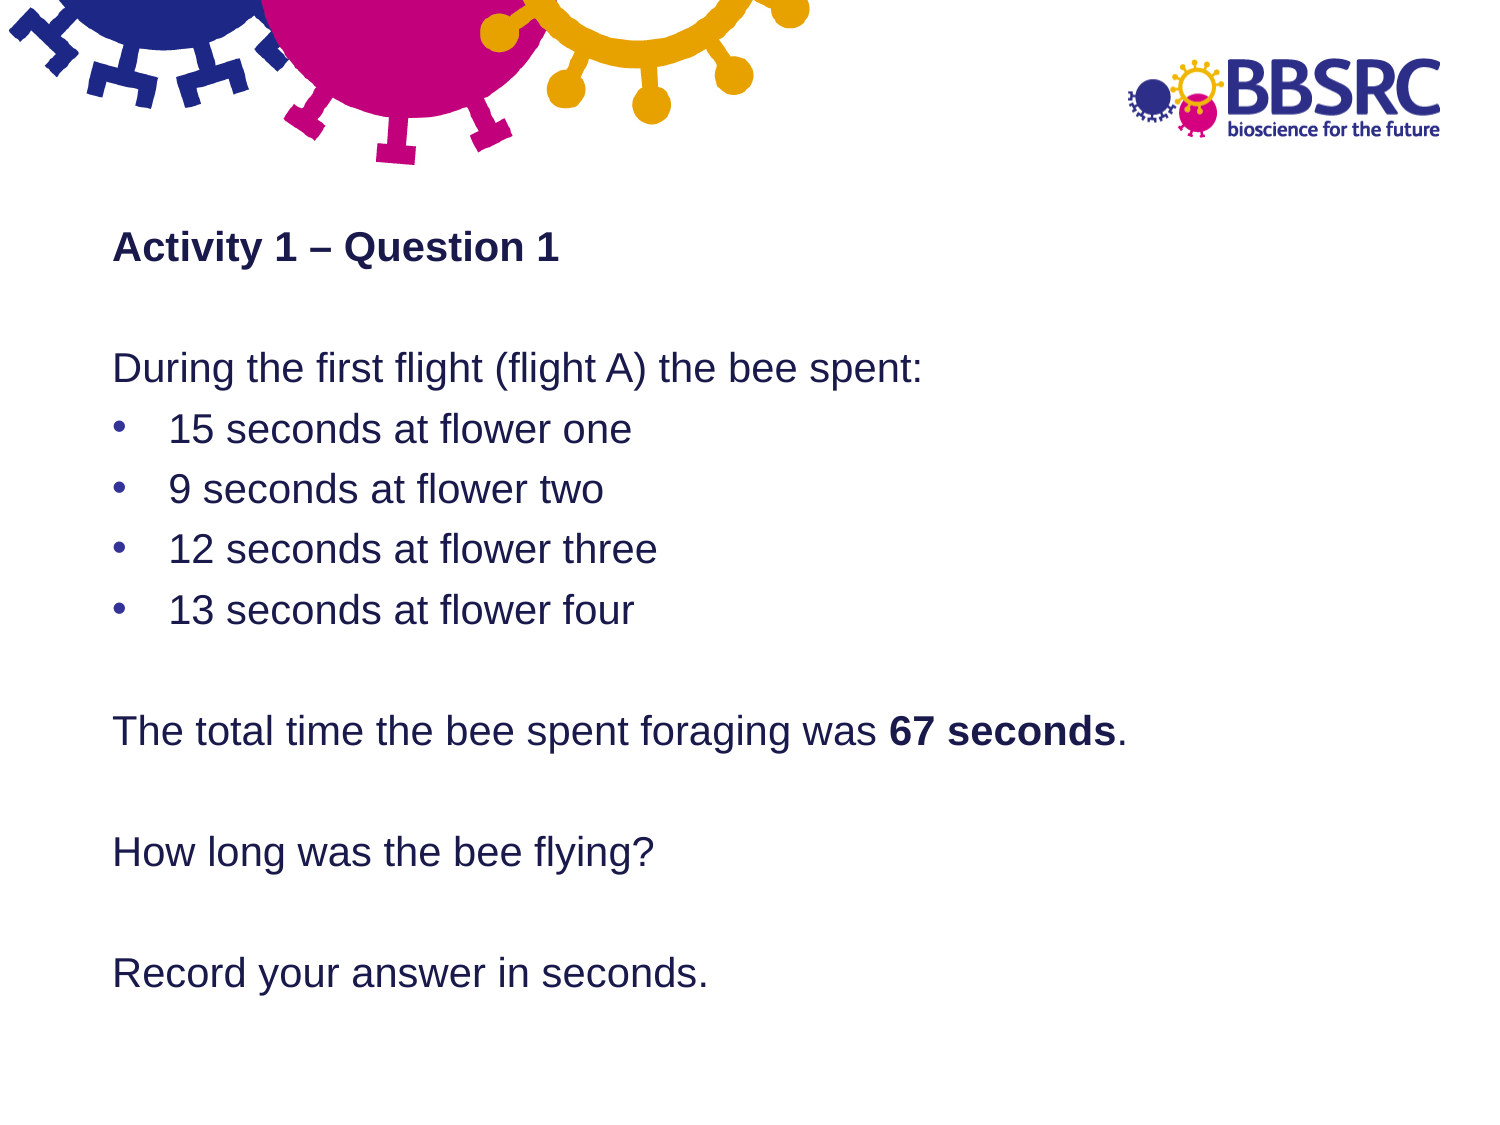

# Activity 1 – Question 1
During the first flight (flight A) the bee spent:
15 seconds at flower one
9 seconds at flower two
12 seconds at flower three
13 seconds at flower four
The total time the bee spent foraging was 67 seconds.
How long was the bee flying?
Record your answer in seconds.